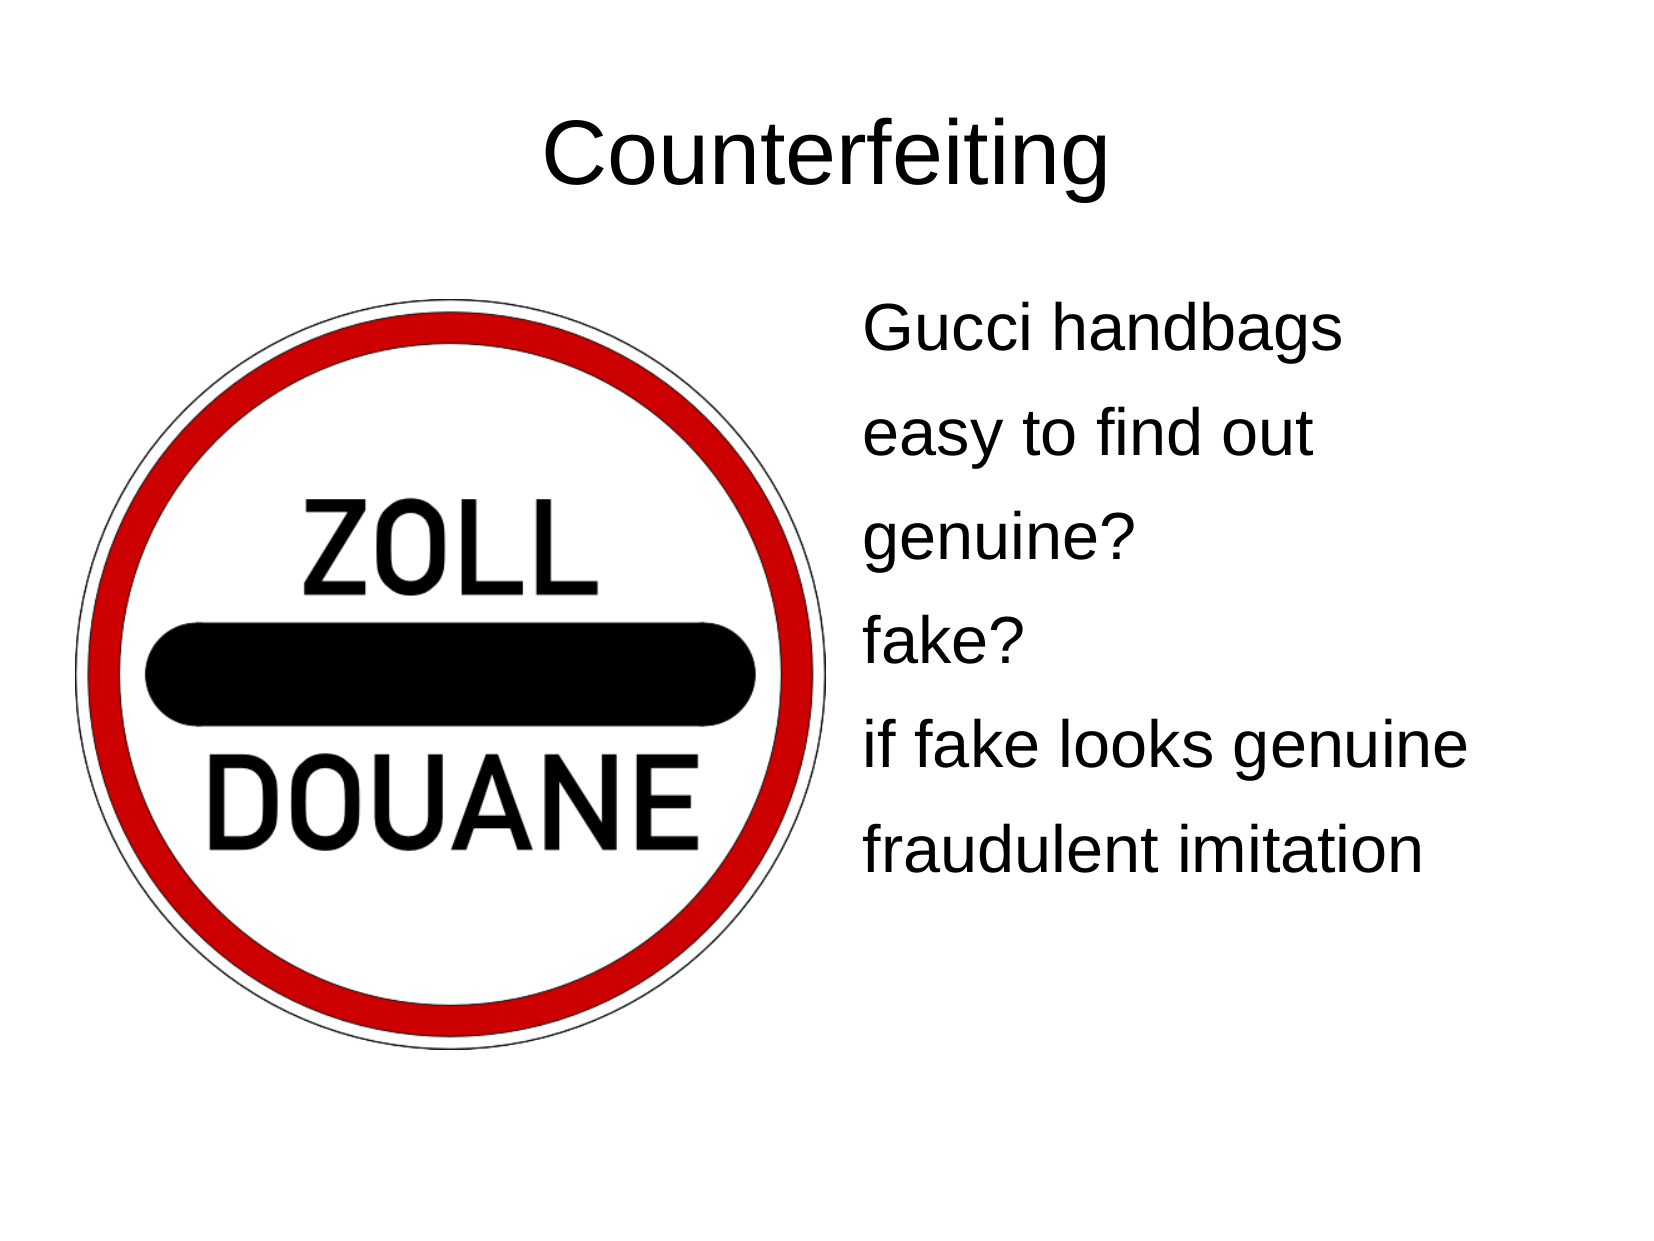

# Counterfeiting
Gucci handbags
easy to find out
genuine?
fake?
if fake looks genuine
fraudulent imitation